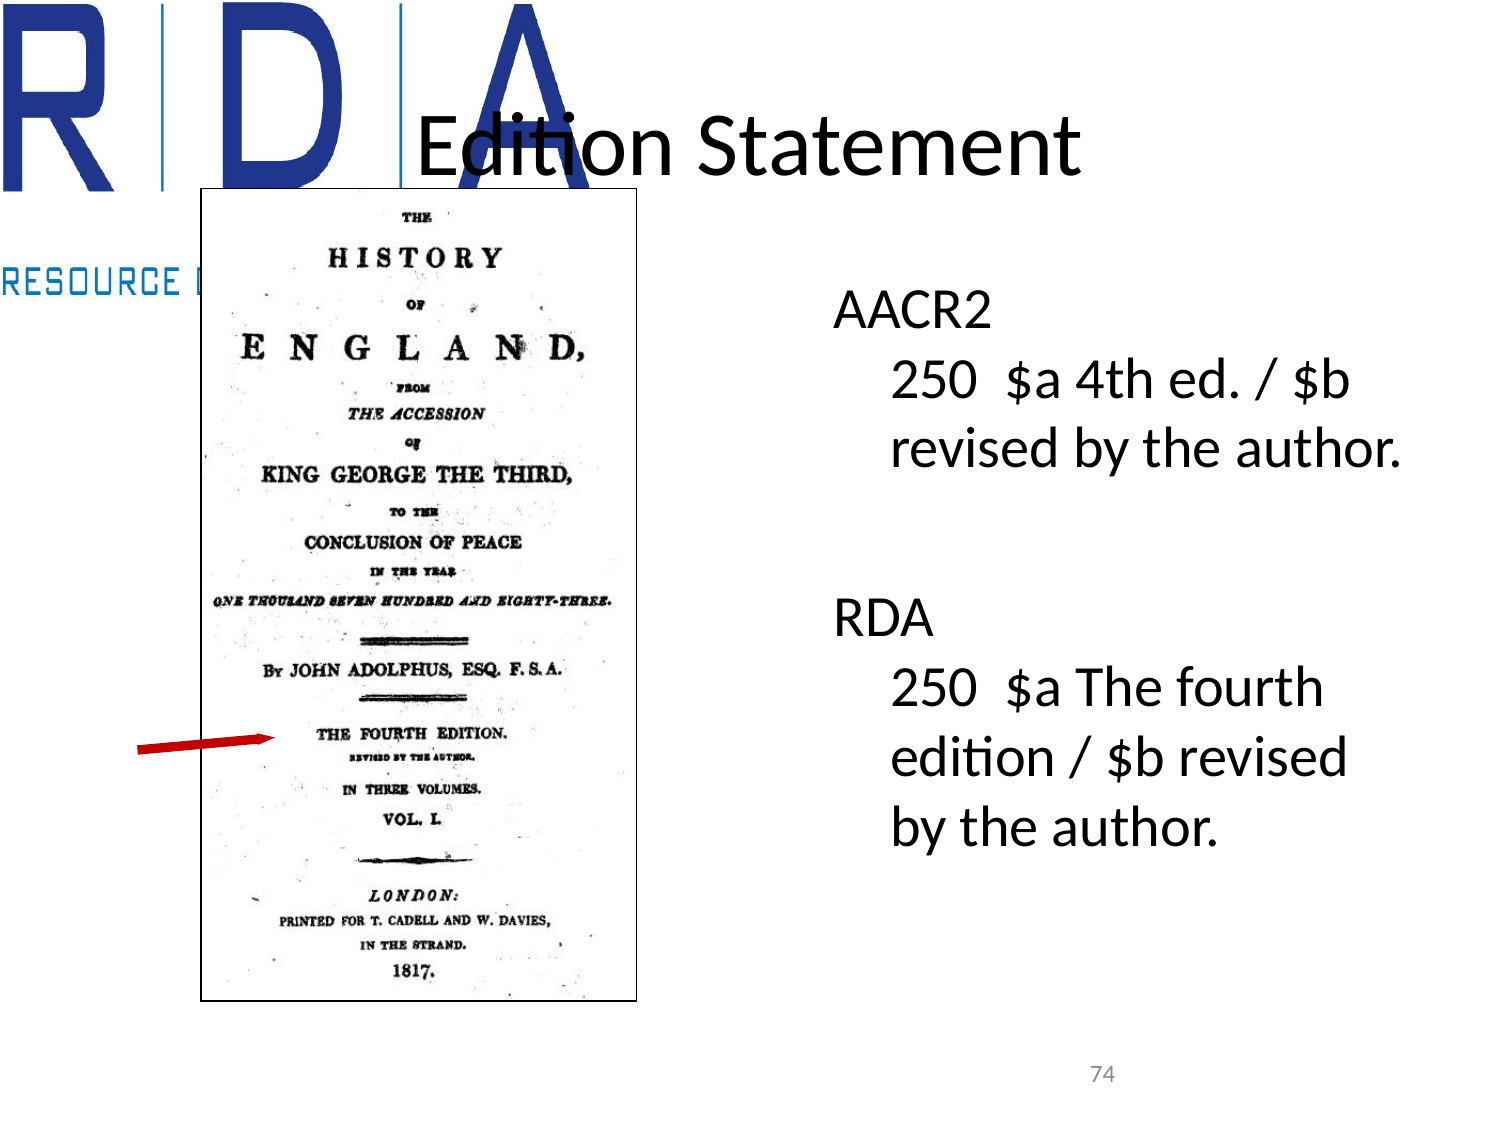

# Edition Statement
AACR2
250 $a 4th ed. / $b revised by the author.
RDA
250 $a The fourth edition / $b revised by the author.
74